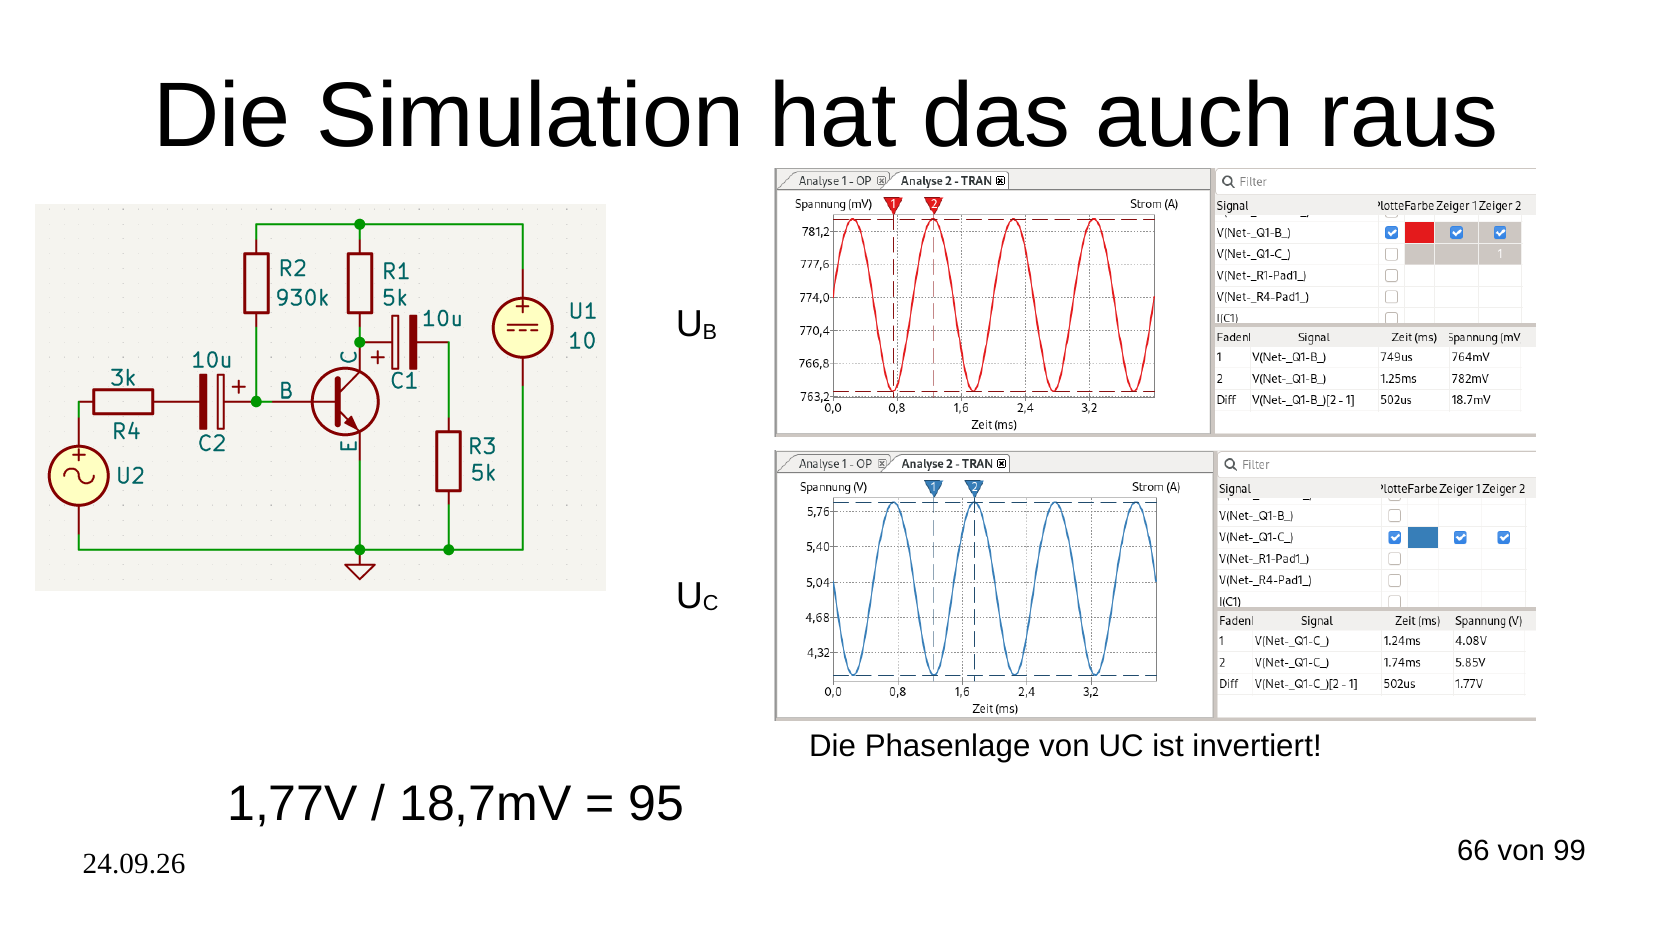

# Die Simulation hat das auch raus
UB
UC
Die Phasenlage von UC ist invertiert!
1,77V / 18,7mV = 95
66